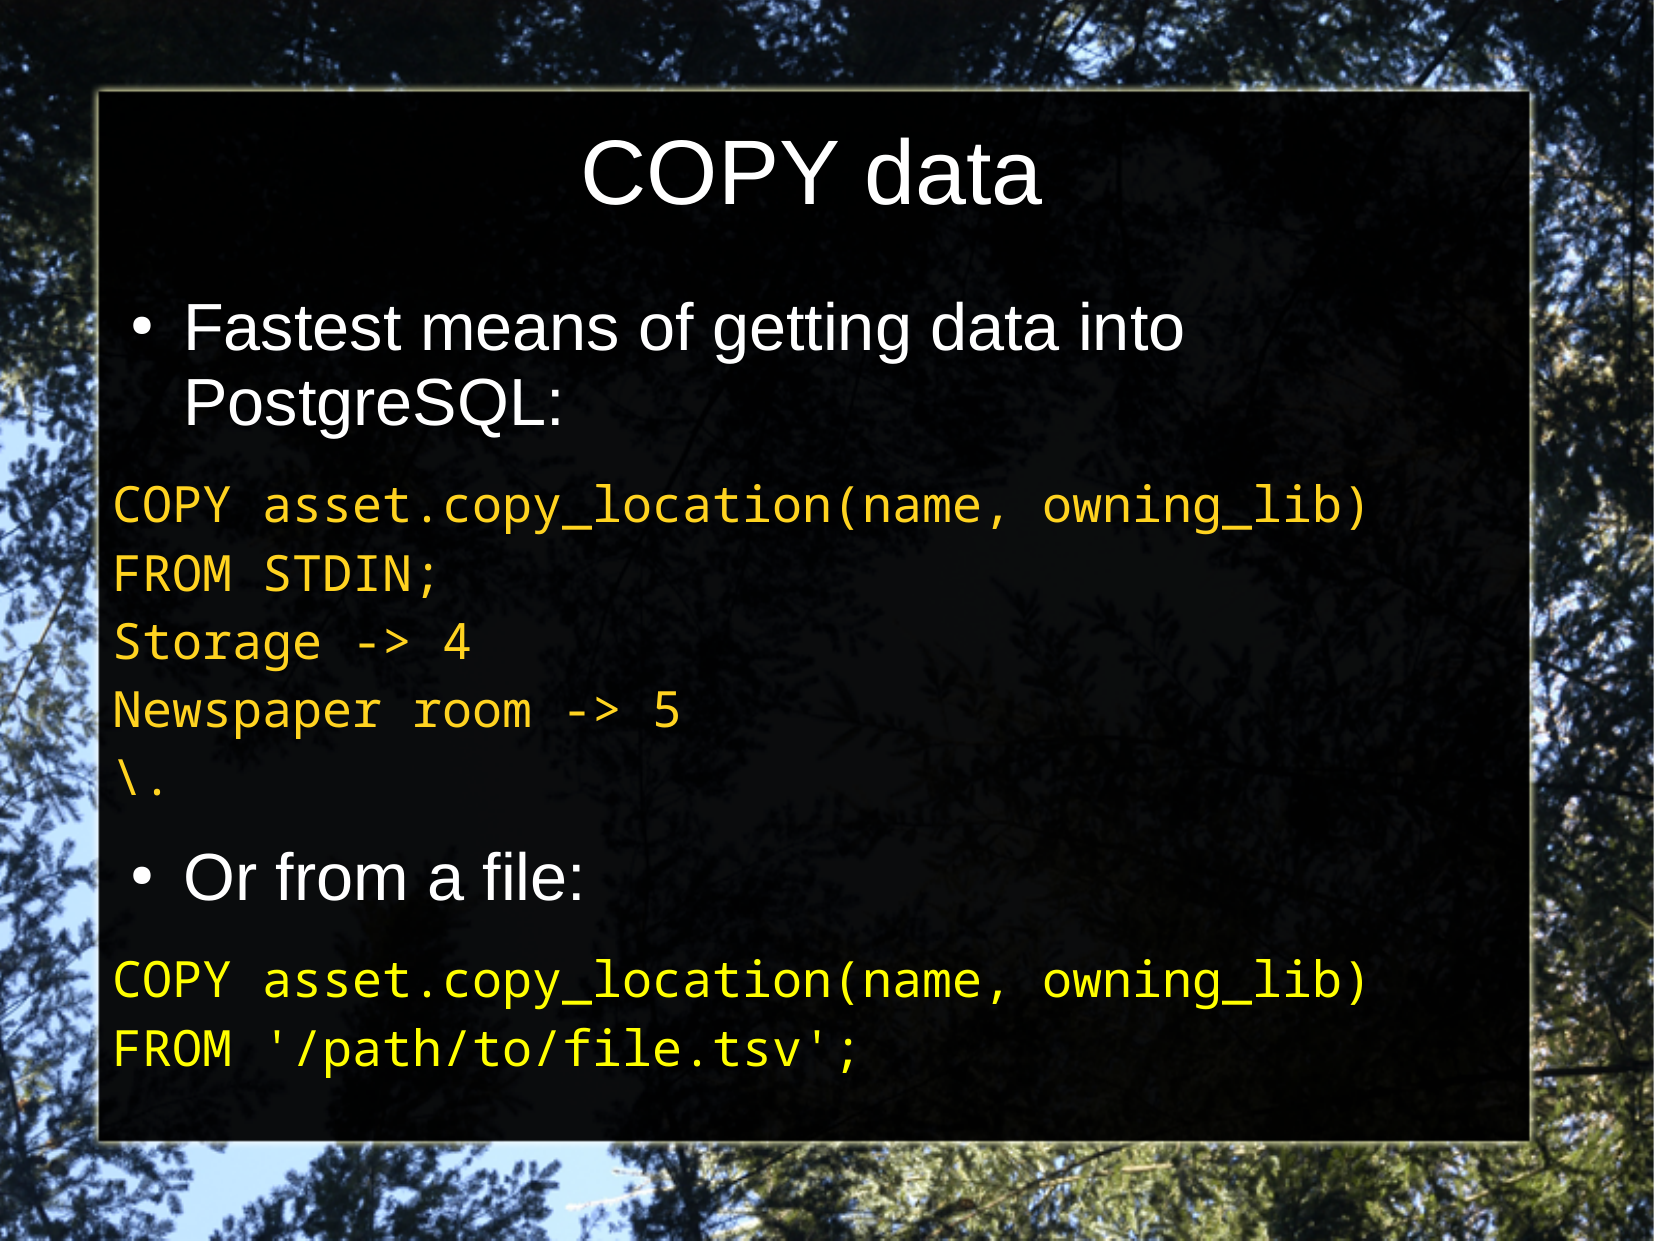

# COPY data
Fastest means of getting data into PostgreSQL:
COPY asset.copy_location(name, owning_lib)
FROM STDIN;
Storage -> 4
Newspaper room -> 5
\.
Or from a file:
COPY asset.copy_location(name, owning_lib)
FROM '/path/to/file.tsv';